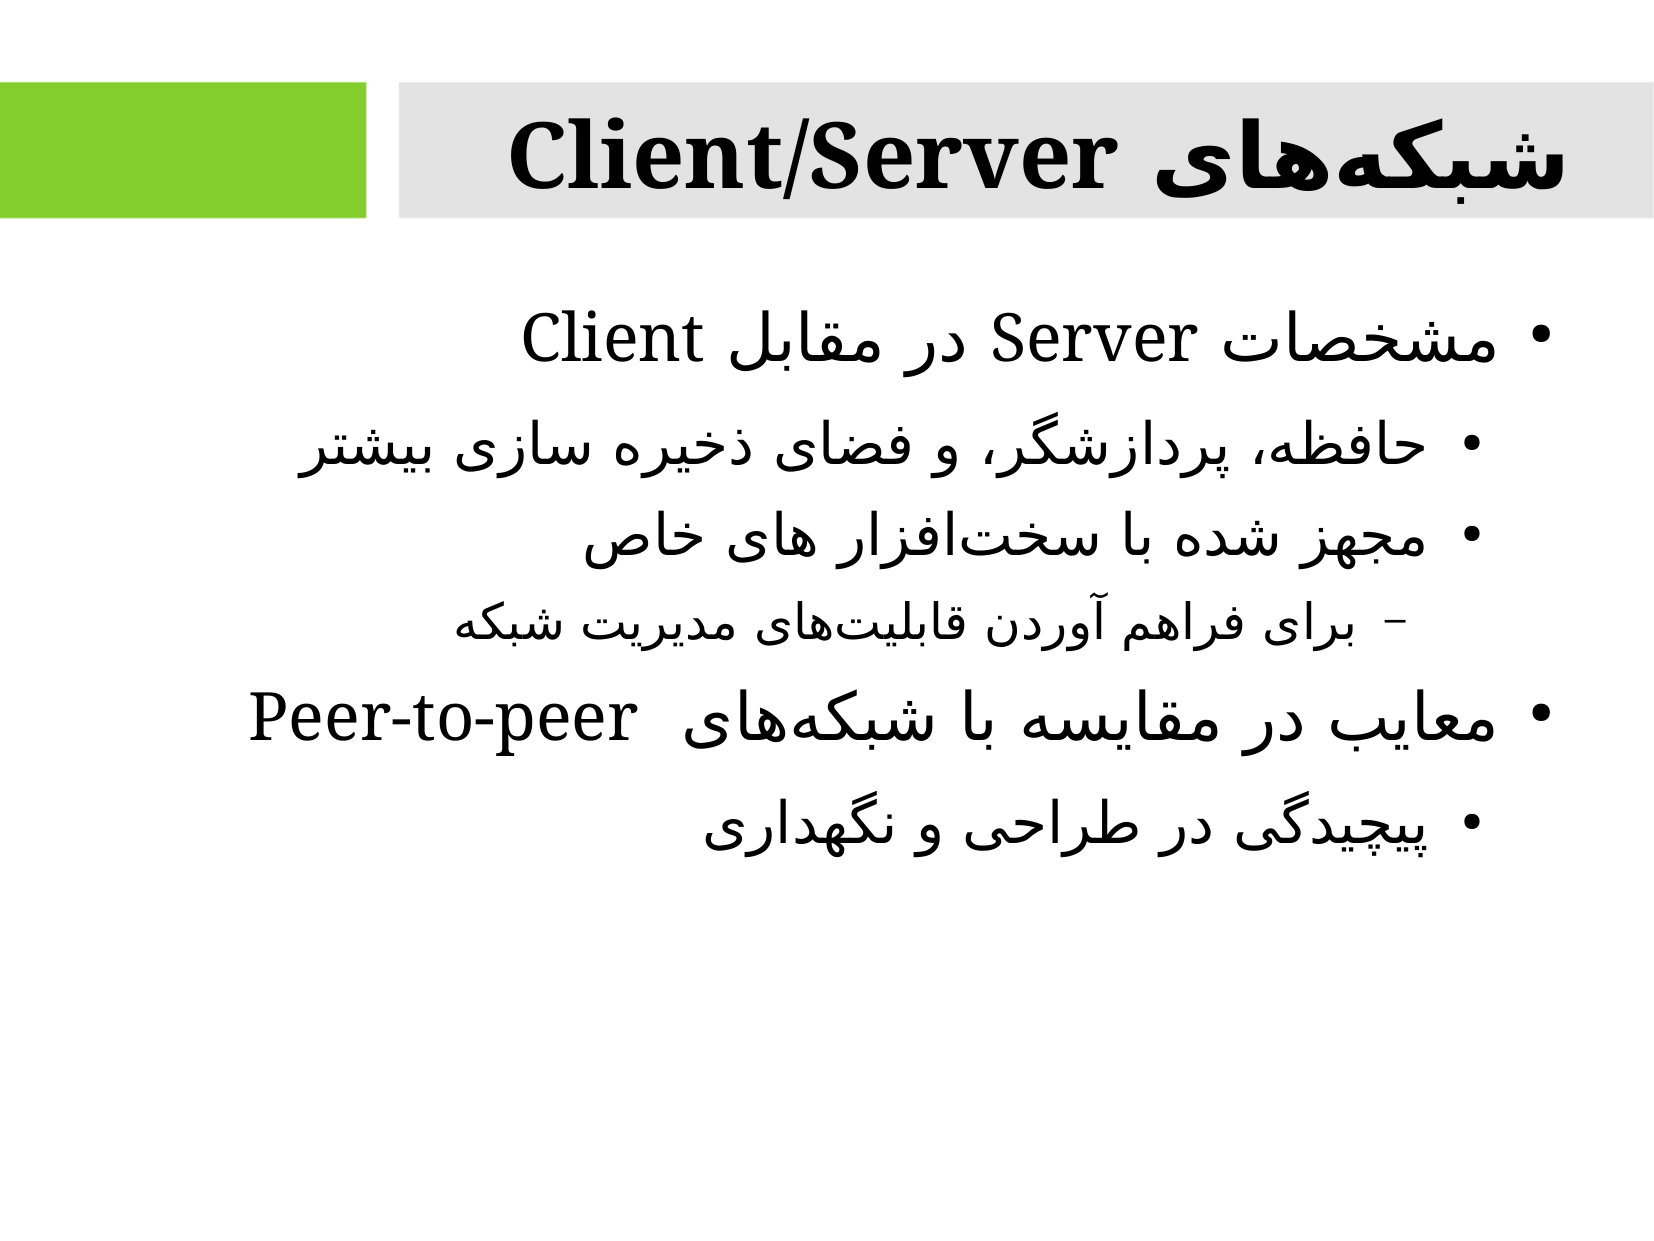

# شبکه‌های Client/Server
مشخصات Server در مقابل Client
حافظه، پردازشگر، و فضای ذخیره سازی بیشتر
مجهز شده با سخت‌افزار های خاص
برای فراهم آوردن قابلیت‌های مدیریت شبکه
معایب در مقایسه با شبکه‌های Peer-to-peer
پیچیدگی در طراحی و نگهداری